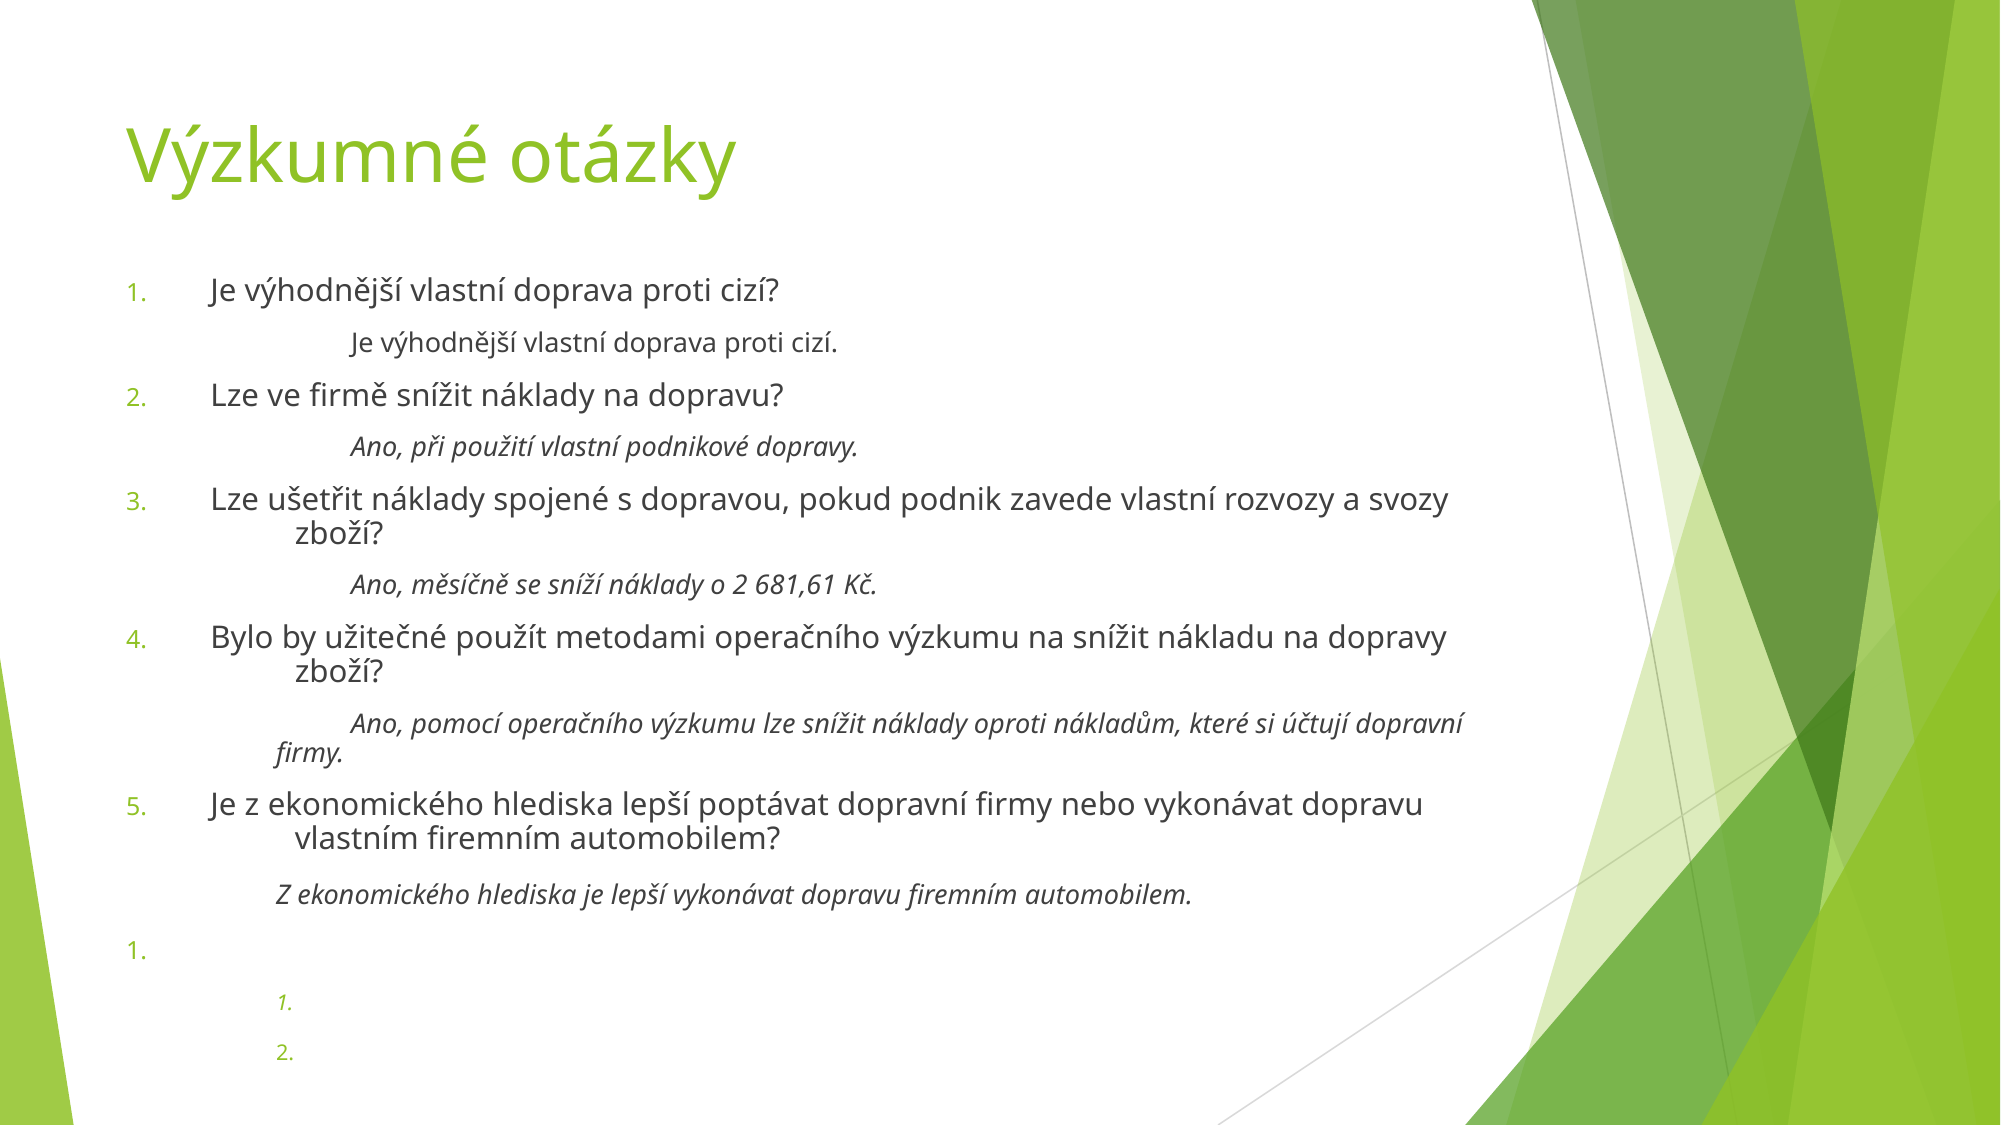

# Výzkumné otázky
Je výhodnější vlastní doprava proti cizí?
	Je výhodnější vlastní doprava proti cizí.
Lze ve firmě snížit náklady na dopravu?
	Ano, při použití vlastní podnikové dopravy.
Lze ušetřit náklady spojené s dopravou, pokud podnik zavede vlastní rozvozy a svozy zboží?
	Ano, měsíčně se sníží náklady o 2 681,61 Kč.
Bylo by užitečné použít metodami operačního výzkumu na snížit nákladu na dopravy zboží?
	Ano, pomocí operačního výzkumu lze snížit náklady oproti nákladům, které si účtují dopravní 	firmy.
Je z ekonomického hlediska lepší poptávat dopravní firmy nebo vykonávat dopravu vlastním firemním automobilem?
		Z ekonomického hlediska je lepší vykonávat dopravu firemním automobilem.